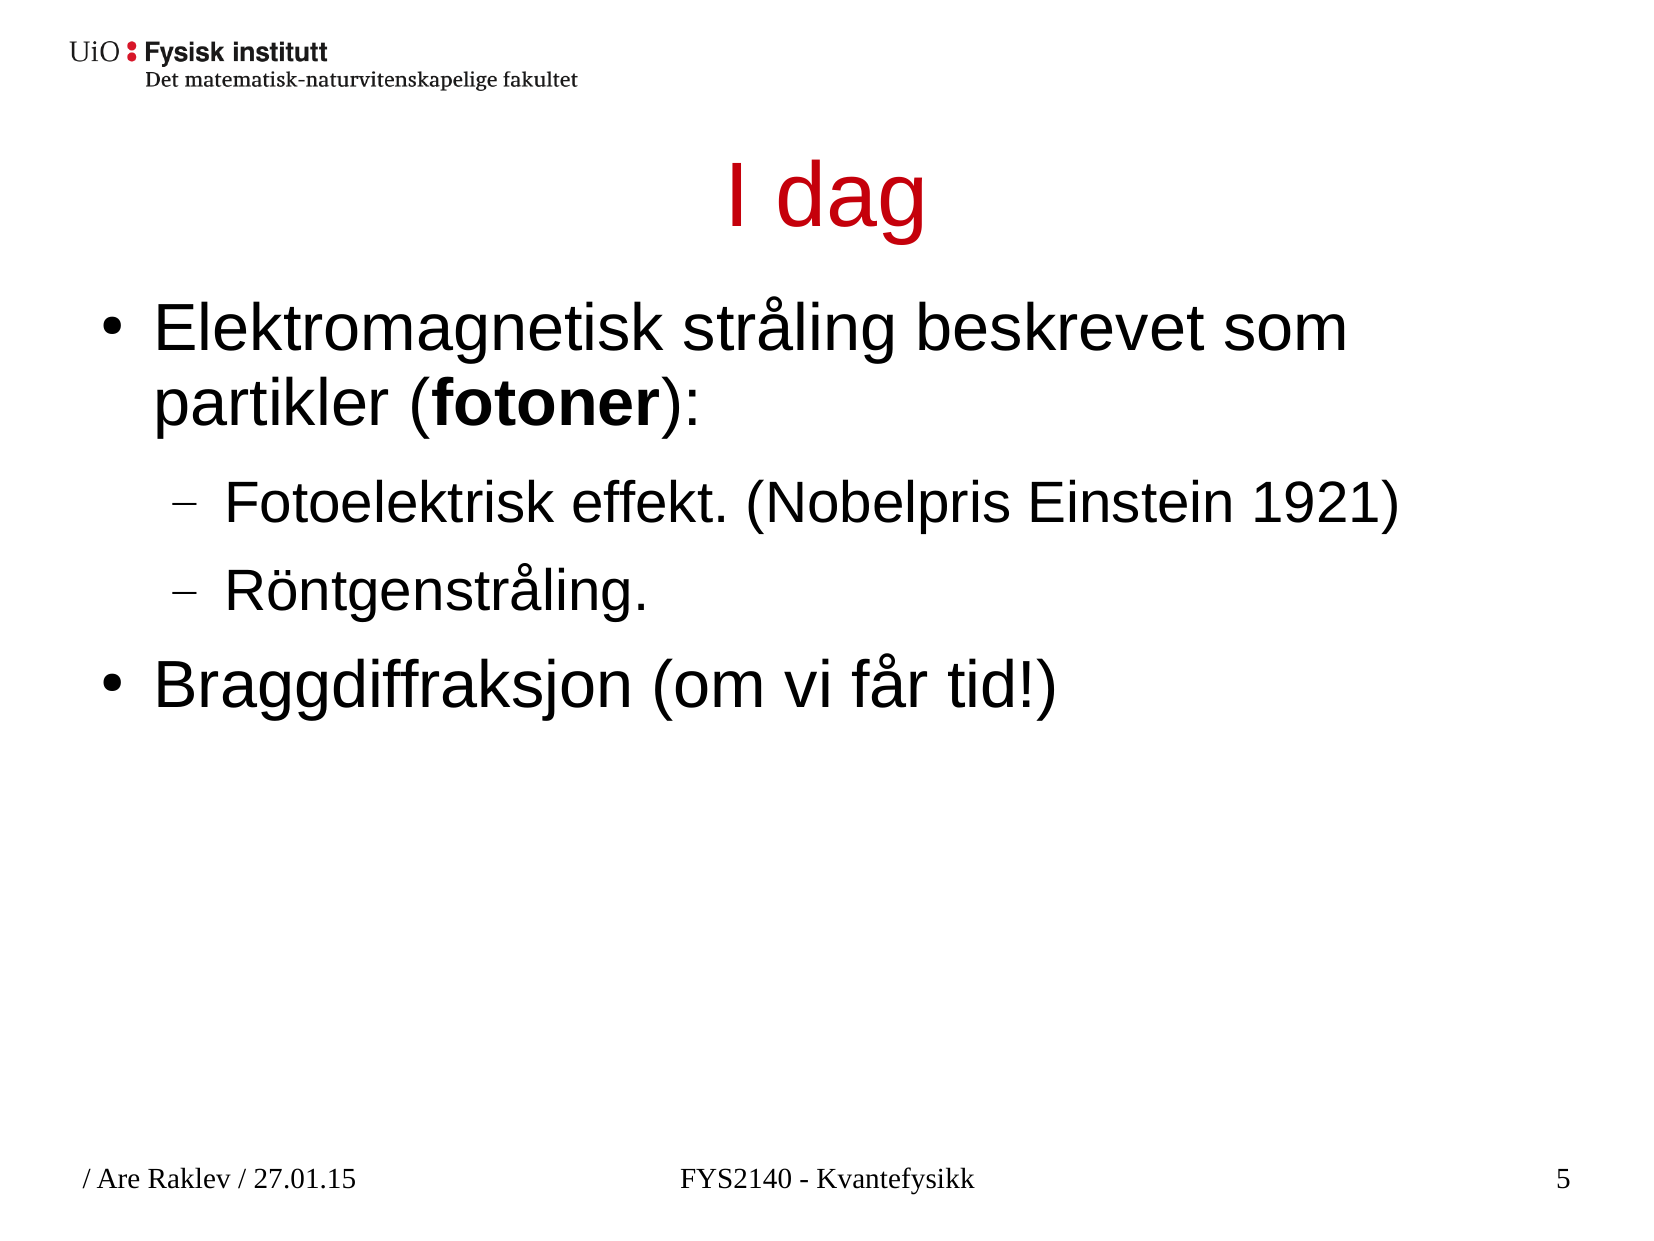

# I dag
Elektromagnetisk stråling beskrevet som partikler (fotoner):
Fotoelektrisk effekt. (Nobelpris Einstein 1921)
Röntgenstråling.
Braggdiffraksjon (om vi får tid!)
/ Are Raklev / 27.01.15
FYS2140 - Kvantefysikk
5